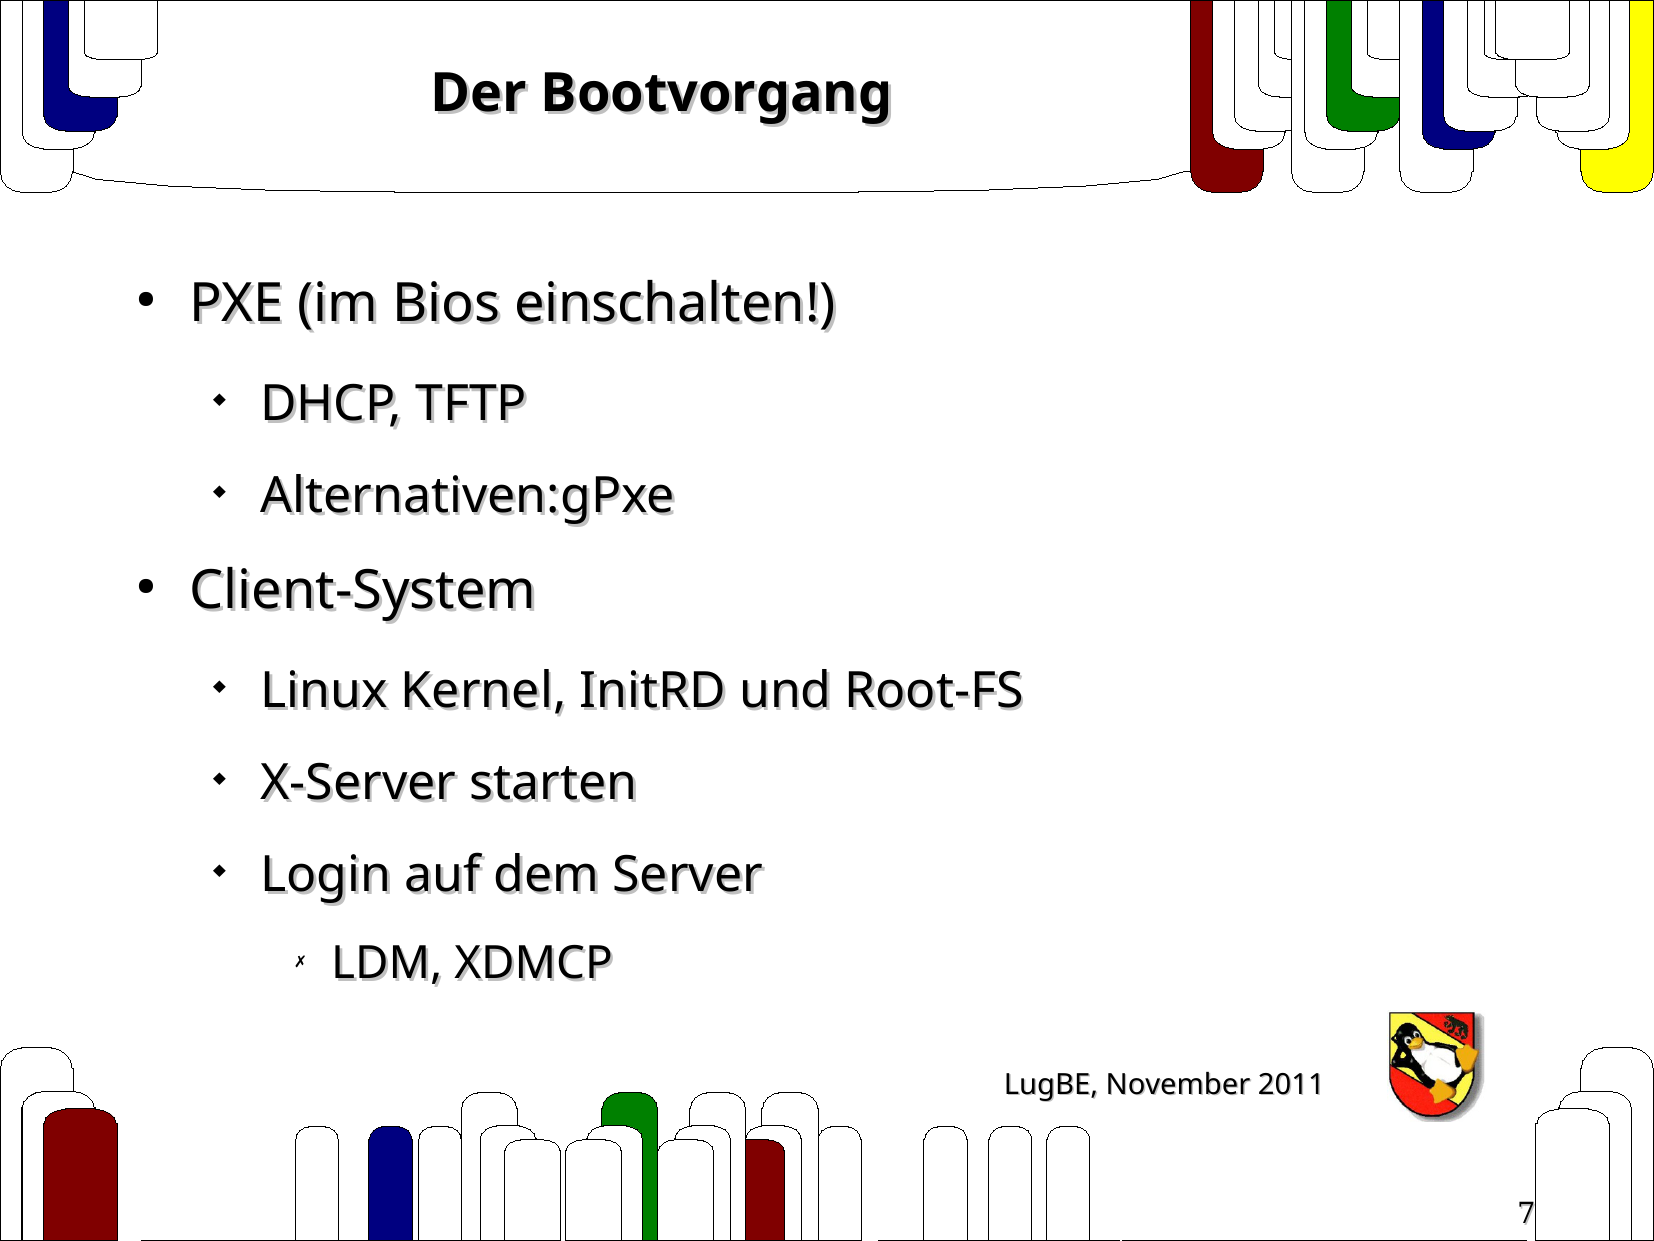

# Der Bootvorgang
PXE (im Bios einschalten!)
DHCP, TFTP
Alternativen:gPxe
Client-System
Linux Kernel, InitRD und Root-FS
X-Server starten
Login auf dem Server
LDM, XDMCP